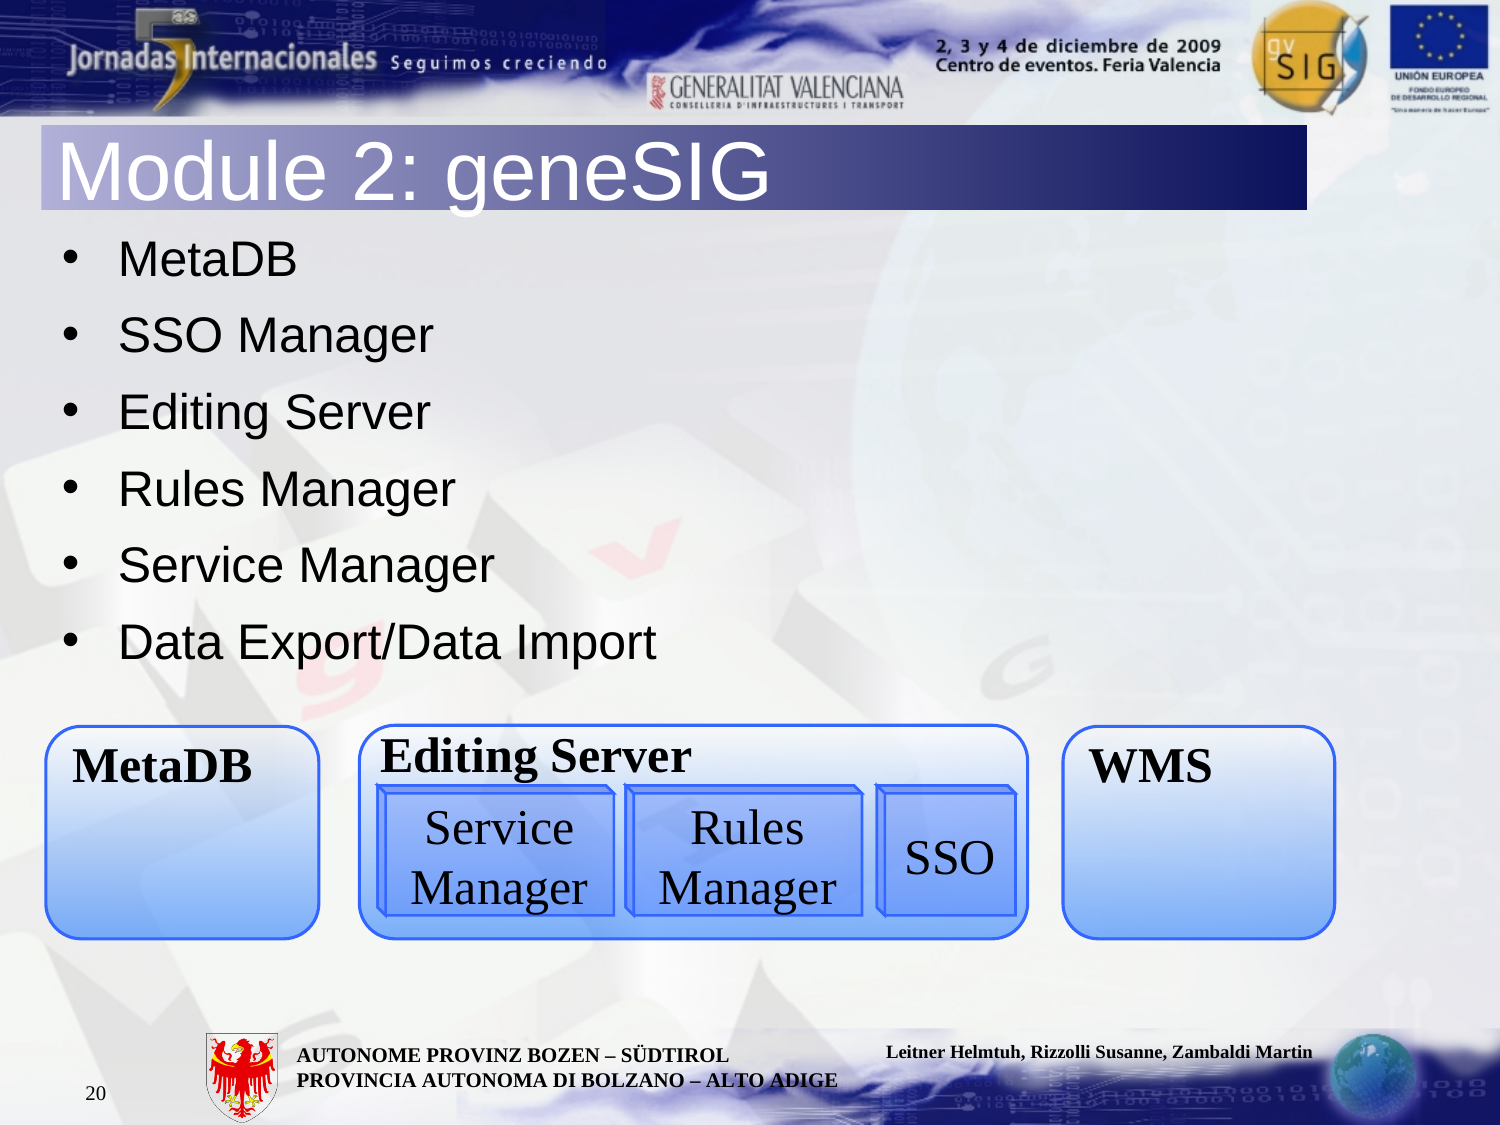

Module 2: geneSIG
# MetaDB
SSO Manager
Editing Server
Rules Manager
Service Manager
Data Export/Data Import
Editing Server
MetaDB
WMS
Service
Manager
Rules
Manager
SSO